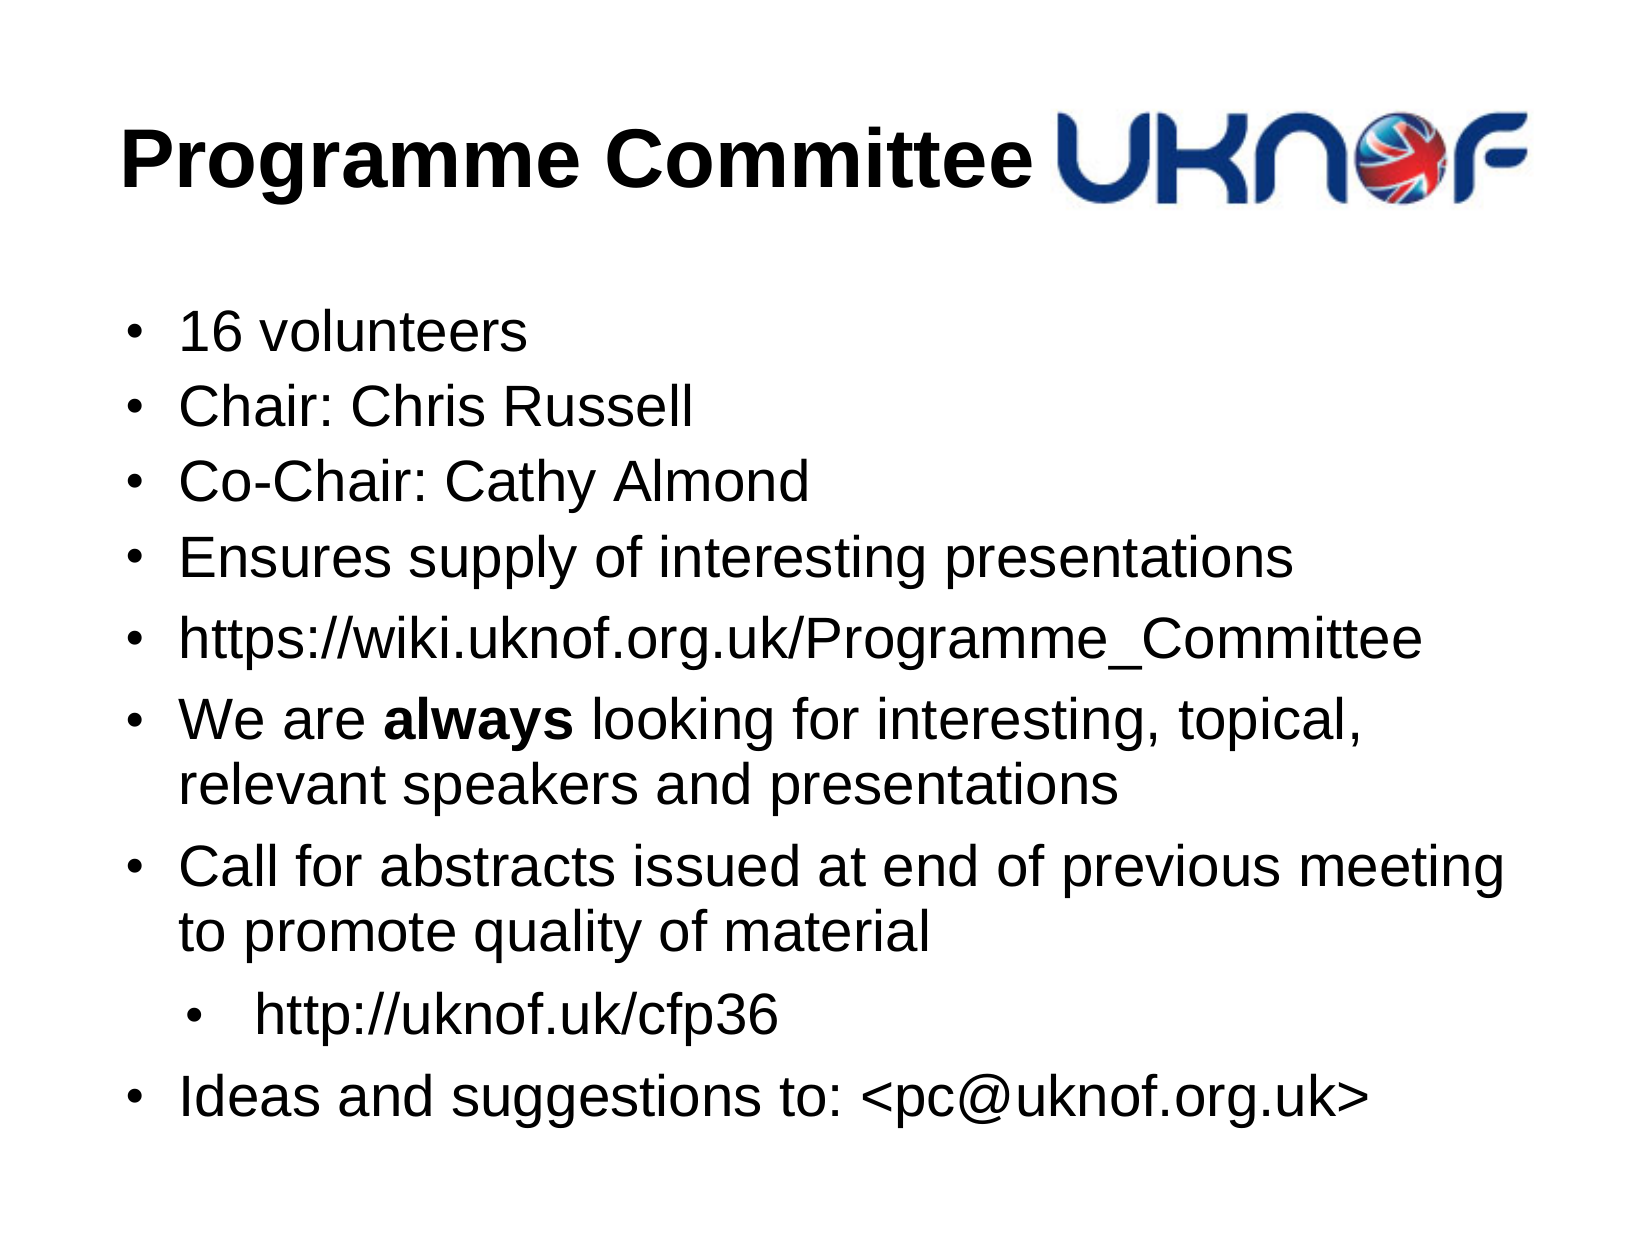

# Programme Committee
16 volunteers
Chair: Chris Russell
Co-Chair: Cathy Almond
Ensures supply of interesting presentations
https://wiki.uknof.org.uk/Programme_Committee
We are always looking for interesting, topical, relevant speakers and presentations
Call for abstracts issued at end of previous meeting to promote quality of material
 http://uknof.uk/cfp36
Ideas and suggestions to: <pc@uknof.org.uk>